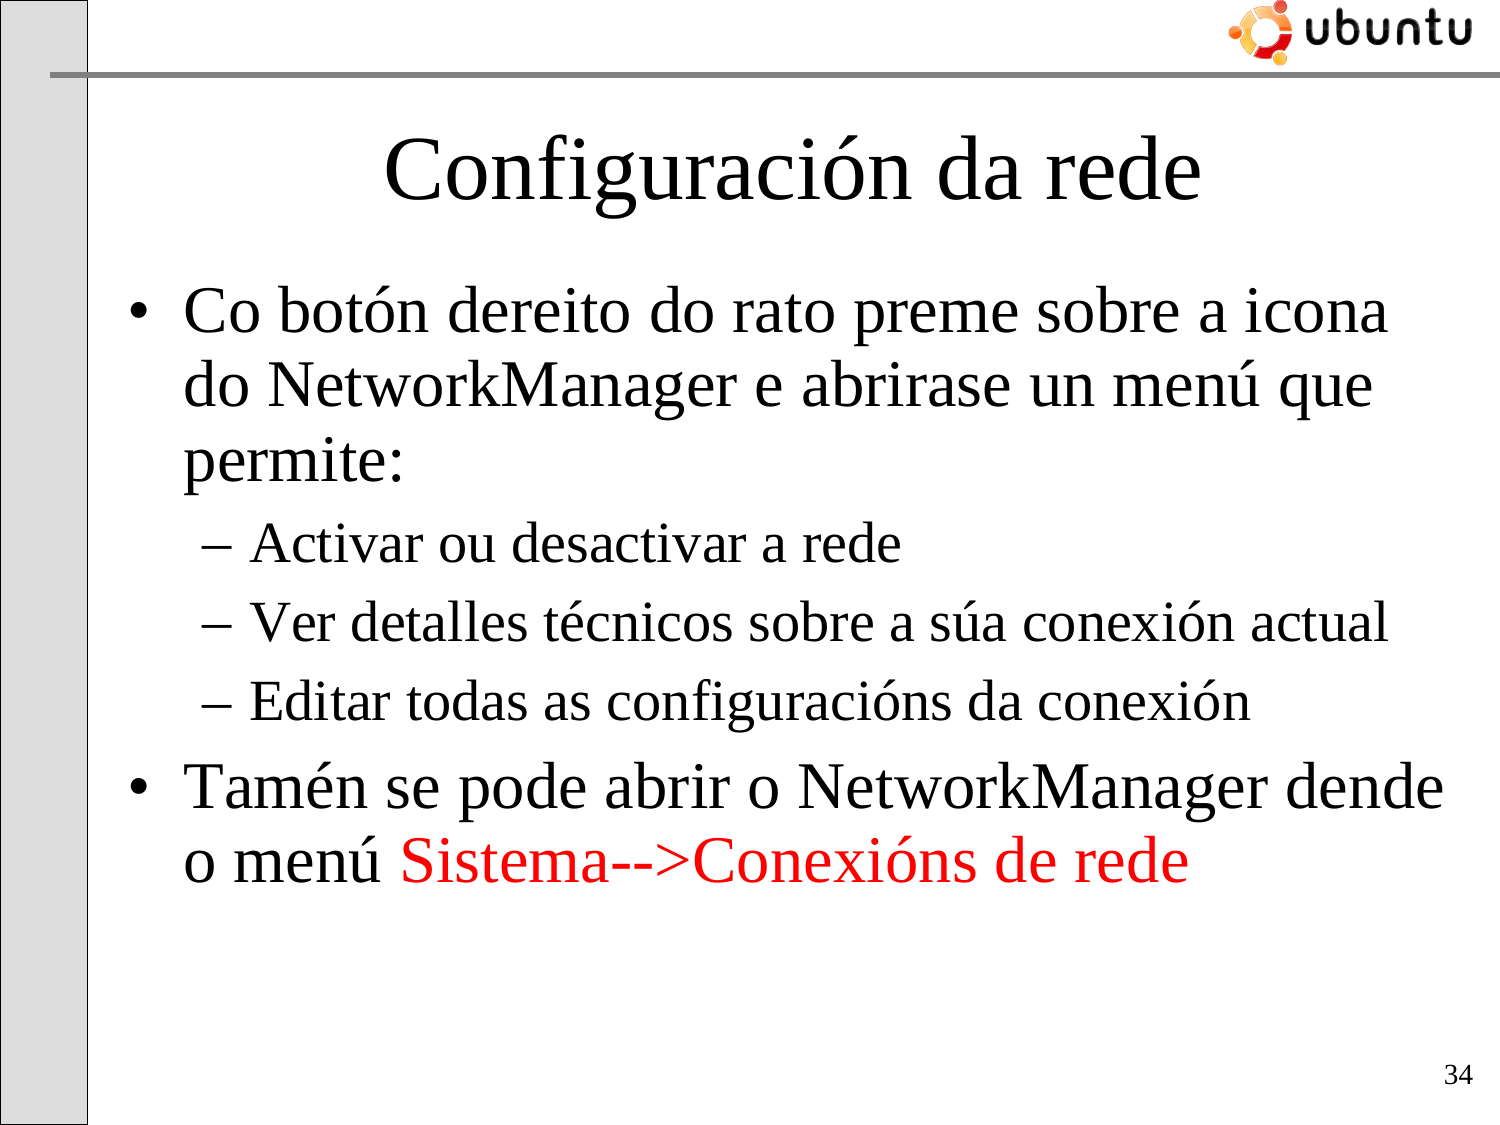

# Configuración da rede
Co botón dereito do rato preme sobre a icona do NetworkManager e abrirase un menú que permite:
Activar ou desactivar a rede
Ver detalles técnicos sobre a súa conexión actual
Editar todas as configuracións da conexión
Tamén se pode abrir o NetworkManager dende o menú Sistema-->Conexións de rede
34